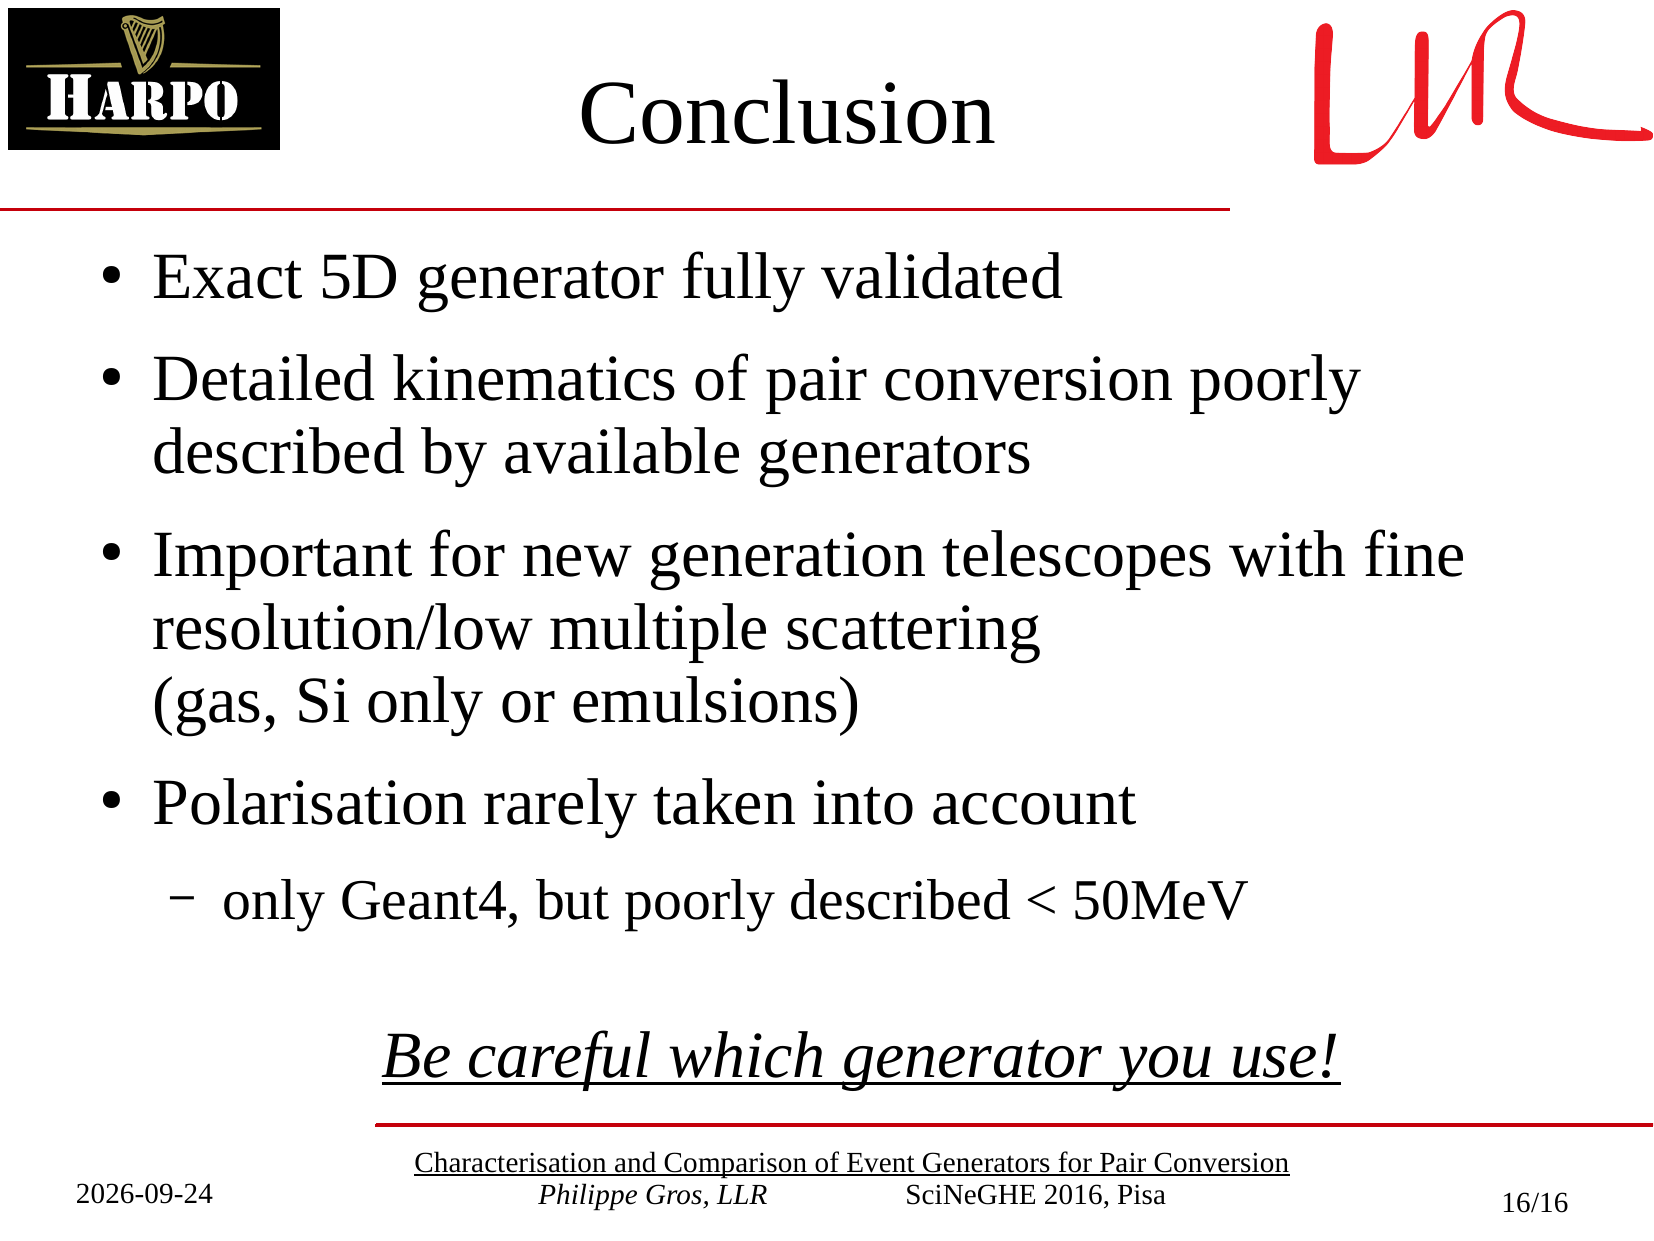

# Conclusion
Exact 5D generator fully validated
Detailed kinematics of pair conversion poorly described by available generators
Important for new generation telescopes with fine resolution/low multiple scattering
(gas, Si only or emulsions)
Polarisation rarely taken into account
only Geant4, but poorly described < 50MeV
Be careful which generator you use!
16